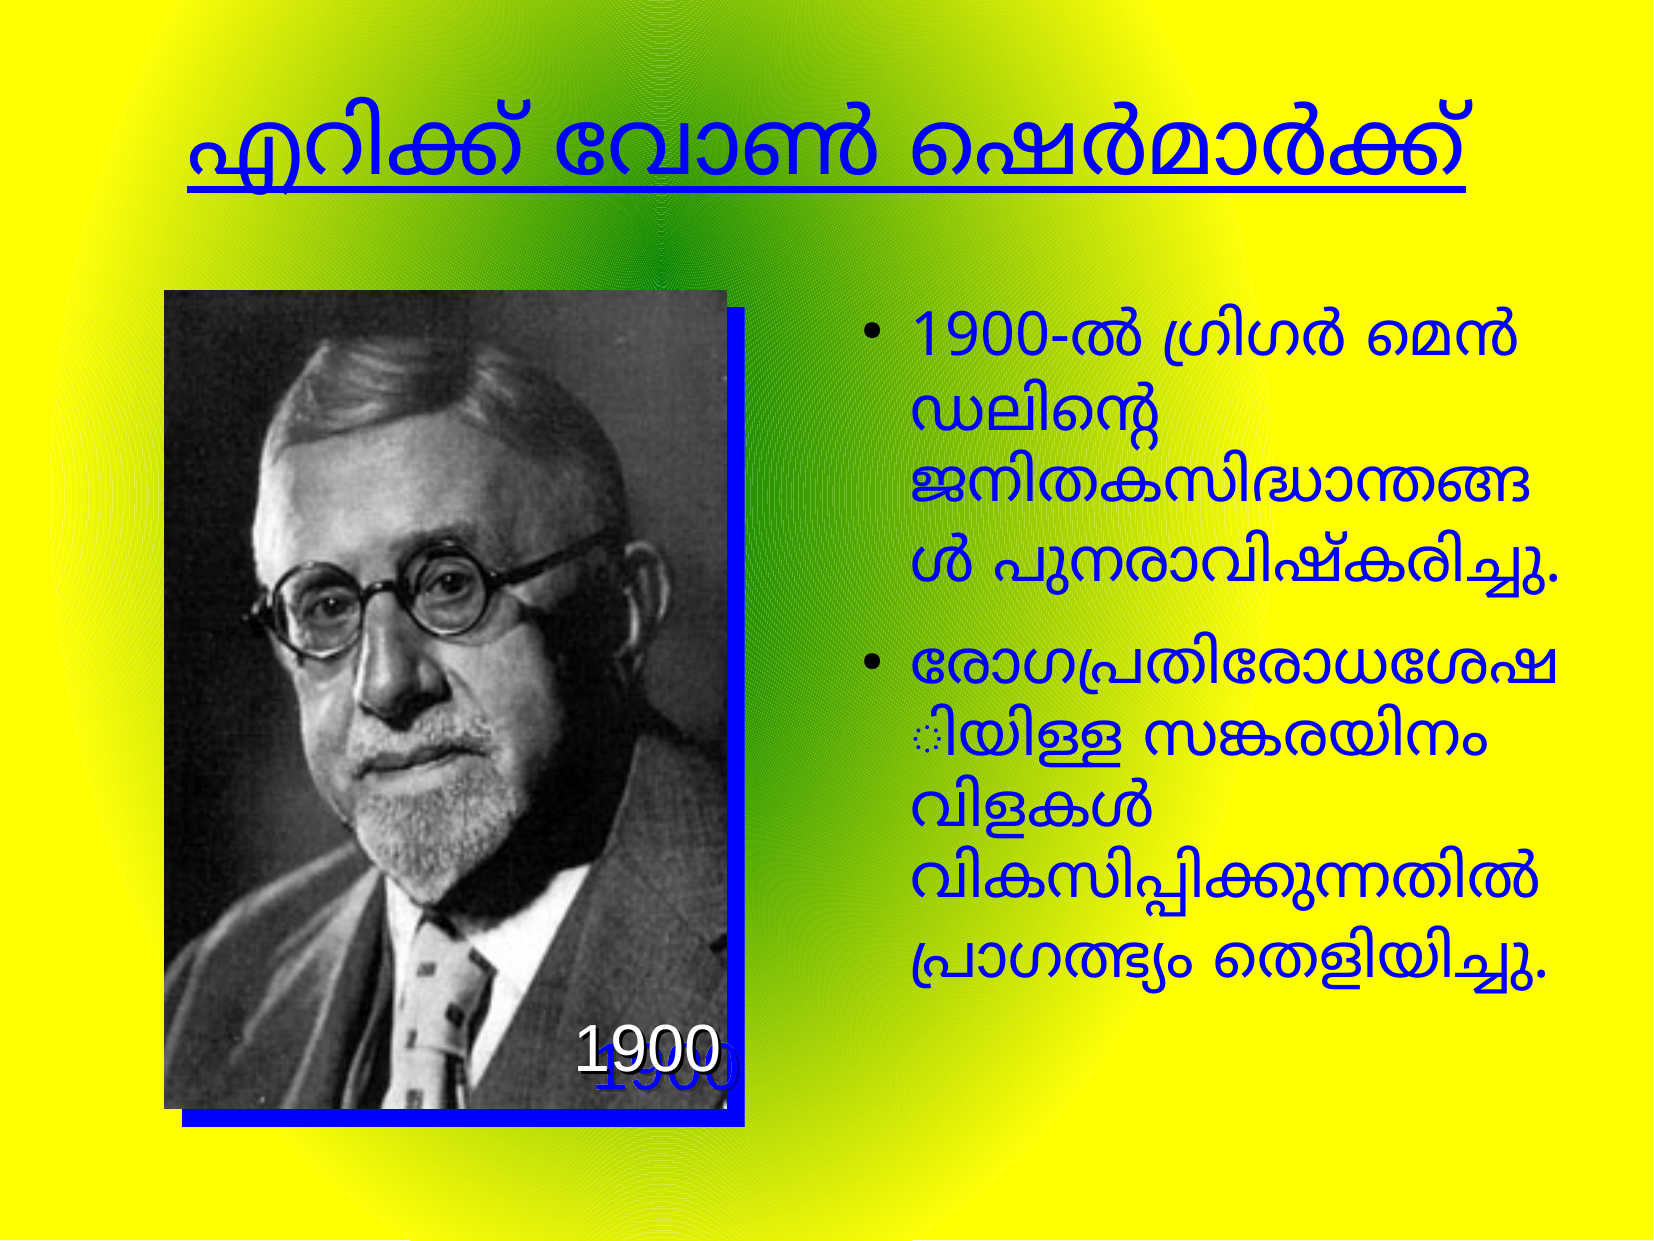

# എറിക്ക് വോണ്‍ ഷെര്‍മാര്‍ക്ക്
1900-ല്‍ ഗ്രിഗര്‍ മെന്‍ഡലിന്റെ ജനിതകസിദ്ധാന്തങ്ങള്‍ പുനരാവിഷ്കരിച്ചു.
രോഗപ്രതിരോധശേഷിയിള്ള സങ്കരയിനം വിളകള്‍ വികസിപ്പിക്കുന്നതില്‍ പ്രാഗത്ഭ്യം തെളിയിച്ചു.
1900